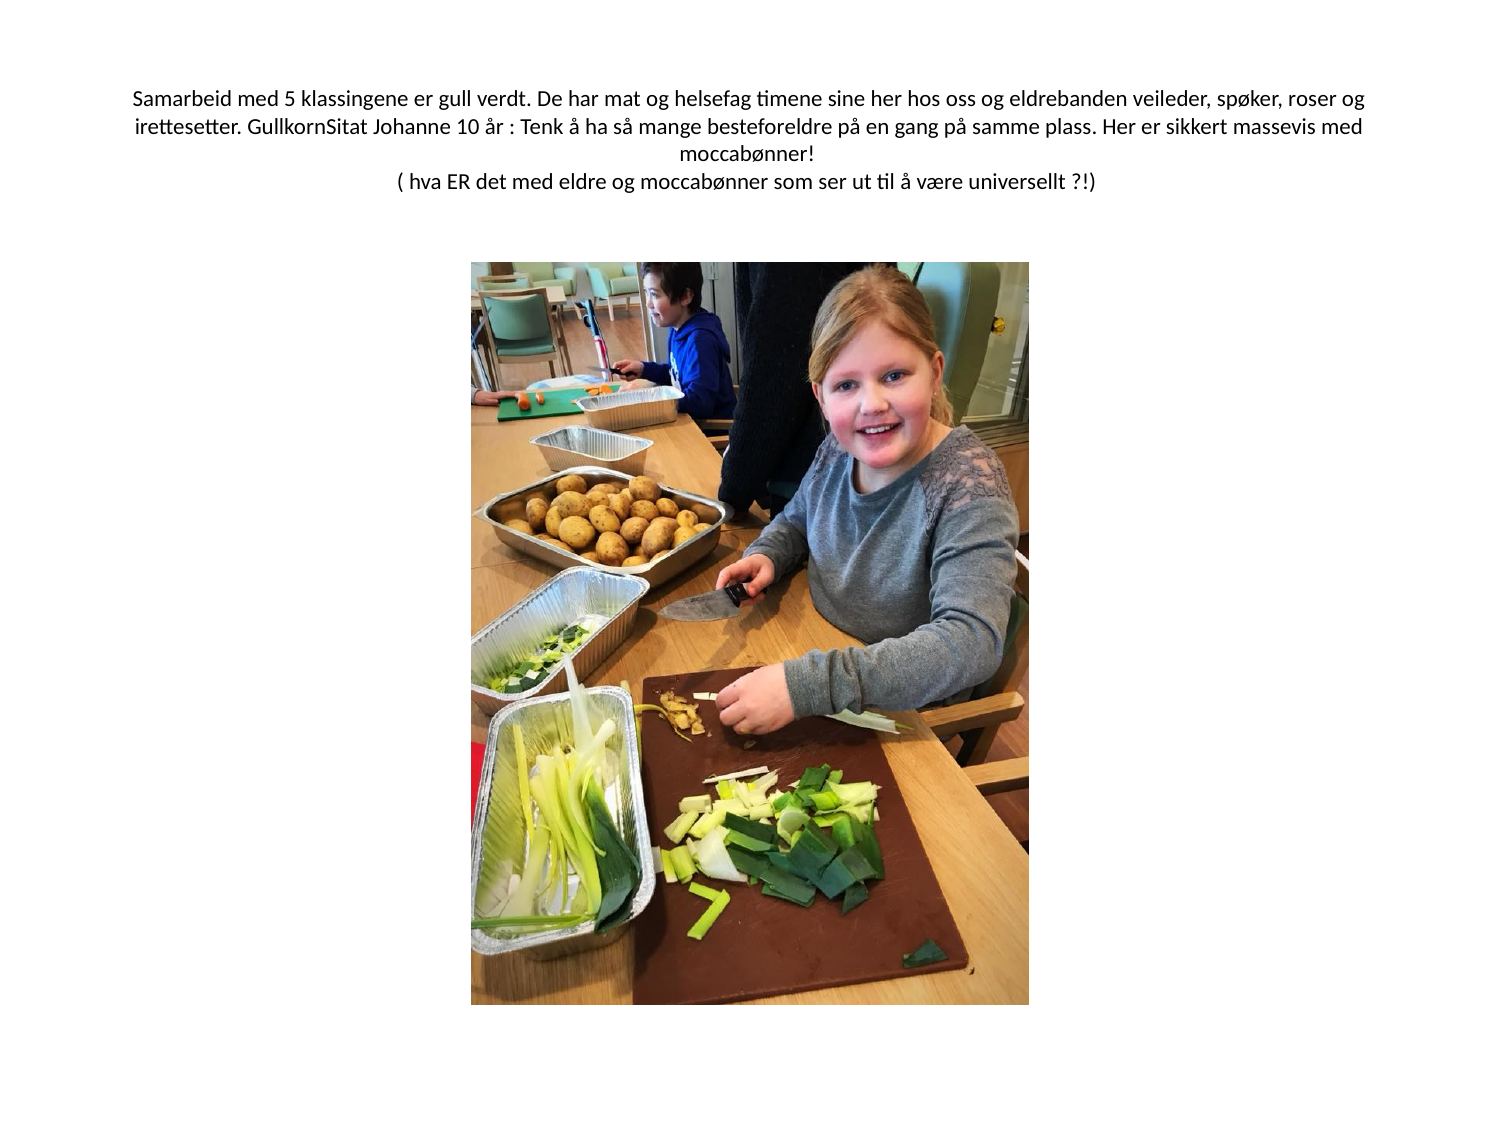

# Samarbeid med 5 klassingene er gull verdt. De har mat og helsefag timene sine her hos oss og eldrebanden veileder, spøker, roser og irettesetter. GullkornSitat Johanne 10 år : Tenk å ha så mange besteforeldre på en gang på samme plass. Her er sikkert massevis med moccabønner! ( hva ER det med eldre og moccabønner som ser ut til å være universellt ?!)